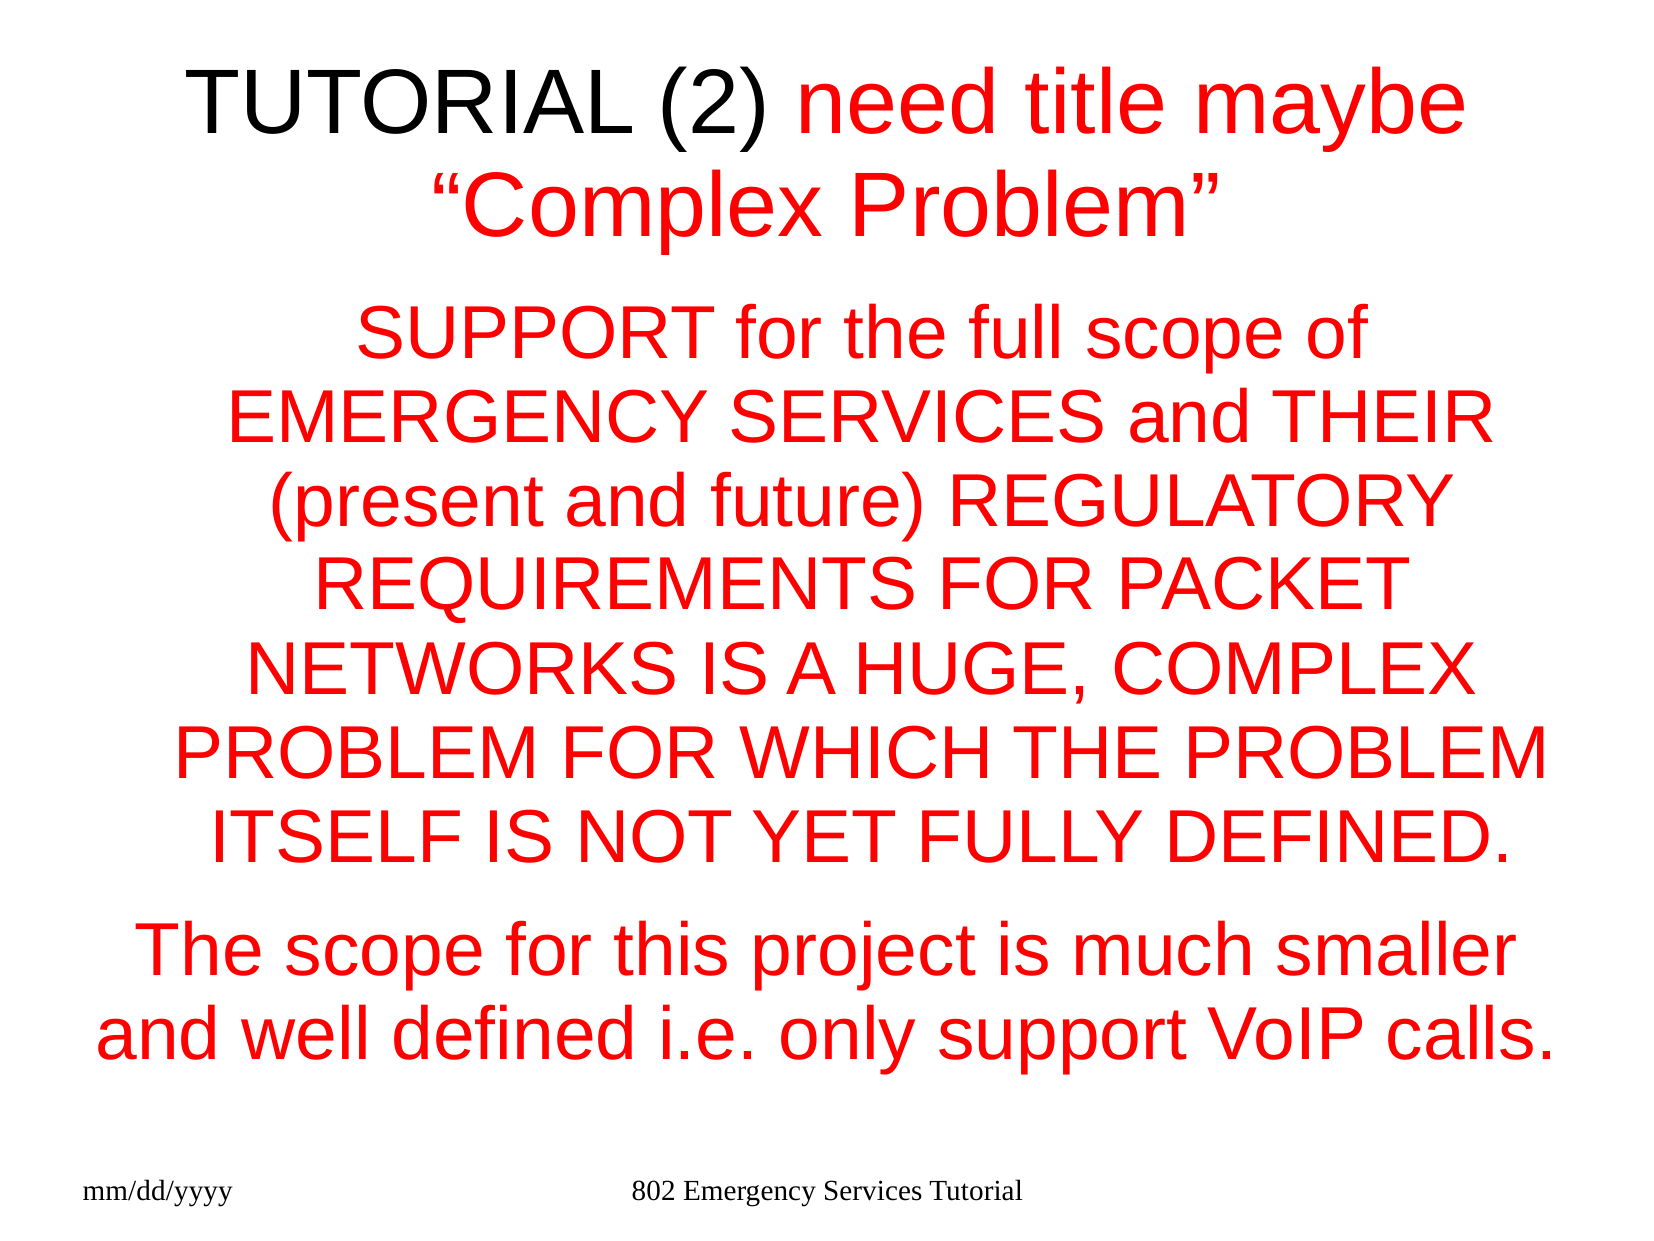

# TUTORIAL (2) need title maybe “Complex Problem”
SUPPORT for the full scope of EMERGENCY SERVICES and THEIR (present and future) REGULATORY REQUIREMENTS FOR PACKET NETWORKS IS A HUGE, COMPLEX PROBLEM FOR WHICH THE PROBLEM ITSELF IS NOT YET FULLY DEFINED.
The scope for this project is much smaller and well defined i.e. only support VoIP calls.